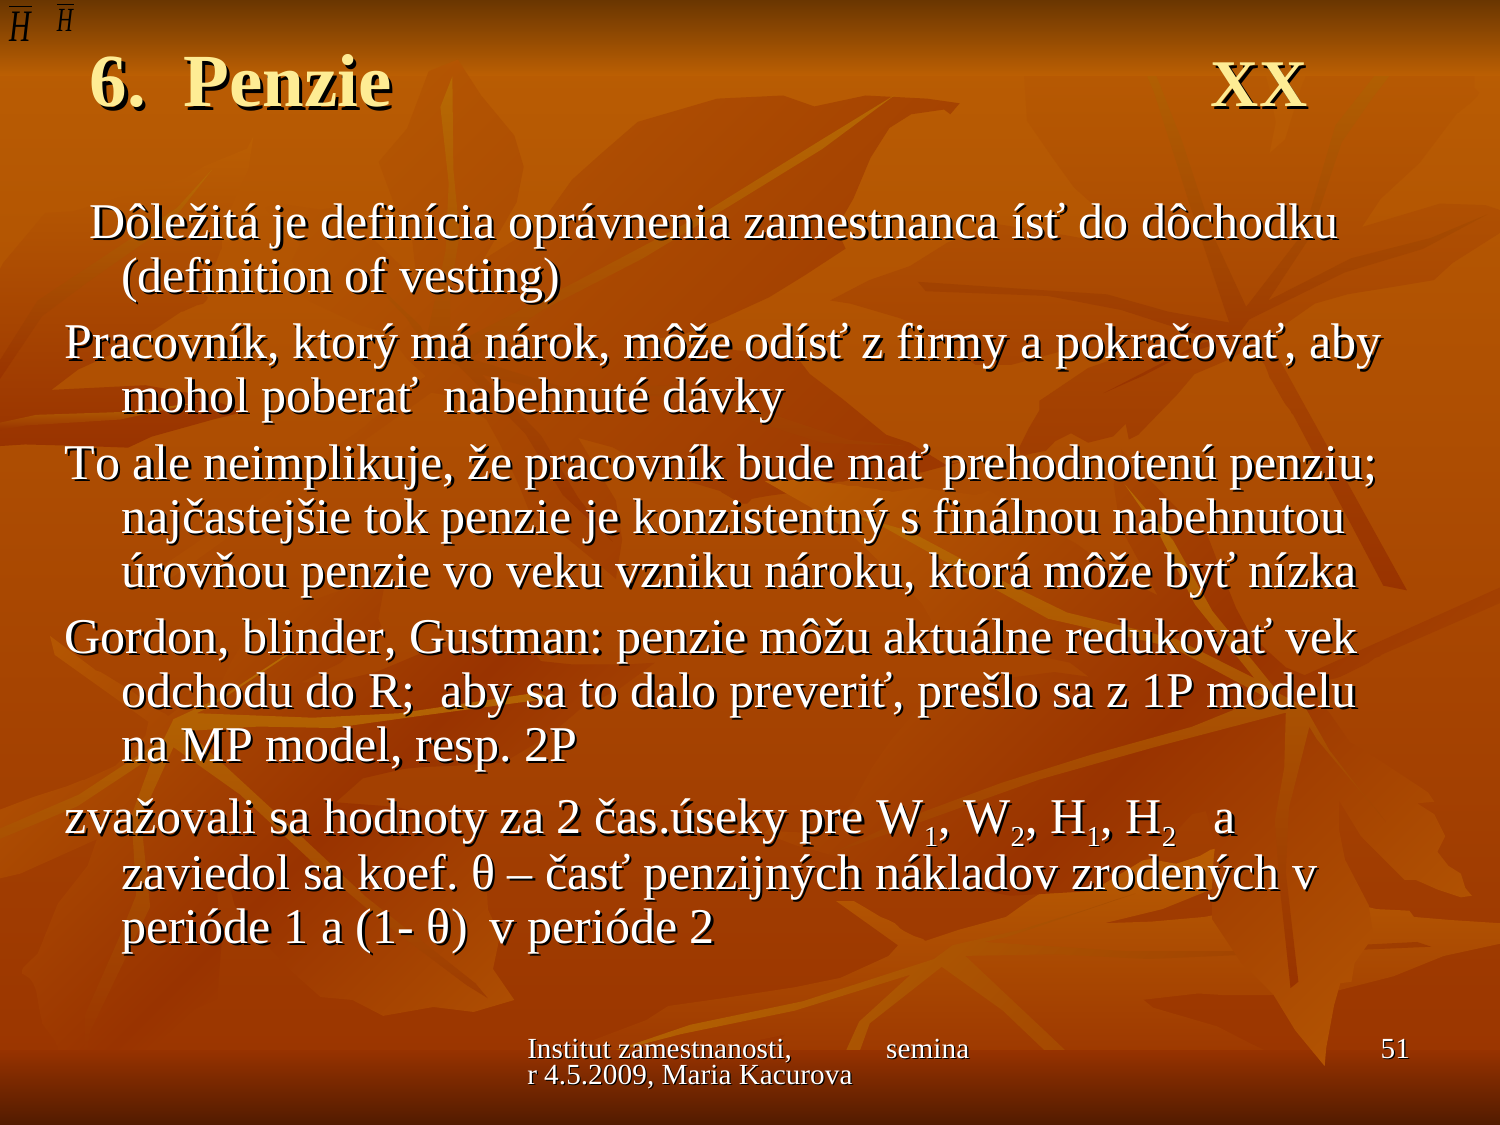

# 6. Penzie XX
 Dôležitá je definícia oprávnenia zamestnanca ísť do dôchodku (definition of vesting)
Pracovník, ktorý má nárok, môže odísť z firmy a pokračovať, aby mohol poberať nabehnuté dávky
To ale neimplikuje, že pracovník bude mať prehodnotenú penziu; najčastejšie tok penzie je konzistentný s finálnou nabehnutou úrovňou penzie vo veku vzniku nároku, ktorá môže byť nízka
Gordon, blinder, Gustman: penzie môžu aktuálne redukovať vek odchodu do R; aby sa to dalo preveriť, prešlo sa z 1P modelu na MP model, resp. 2P
zvažovali sa hodnoty za 2 čas.úseky pre W1, W2, H1, H2 a zaviedol sa koef. θ – časť penzijných nákladov zrodených v perióde 1 a (1- θ) v perióde 2
Institut zamestnanosti, seminar 4.5.2009, Maria Kacurova
51